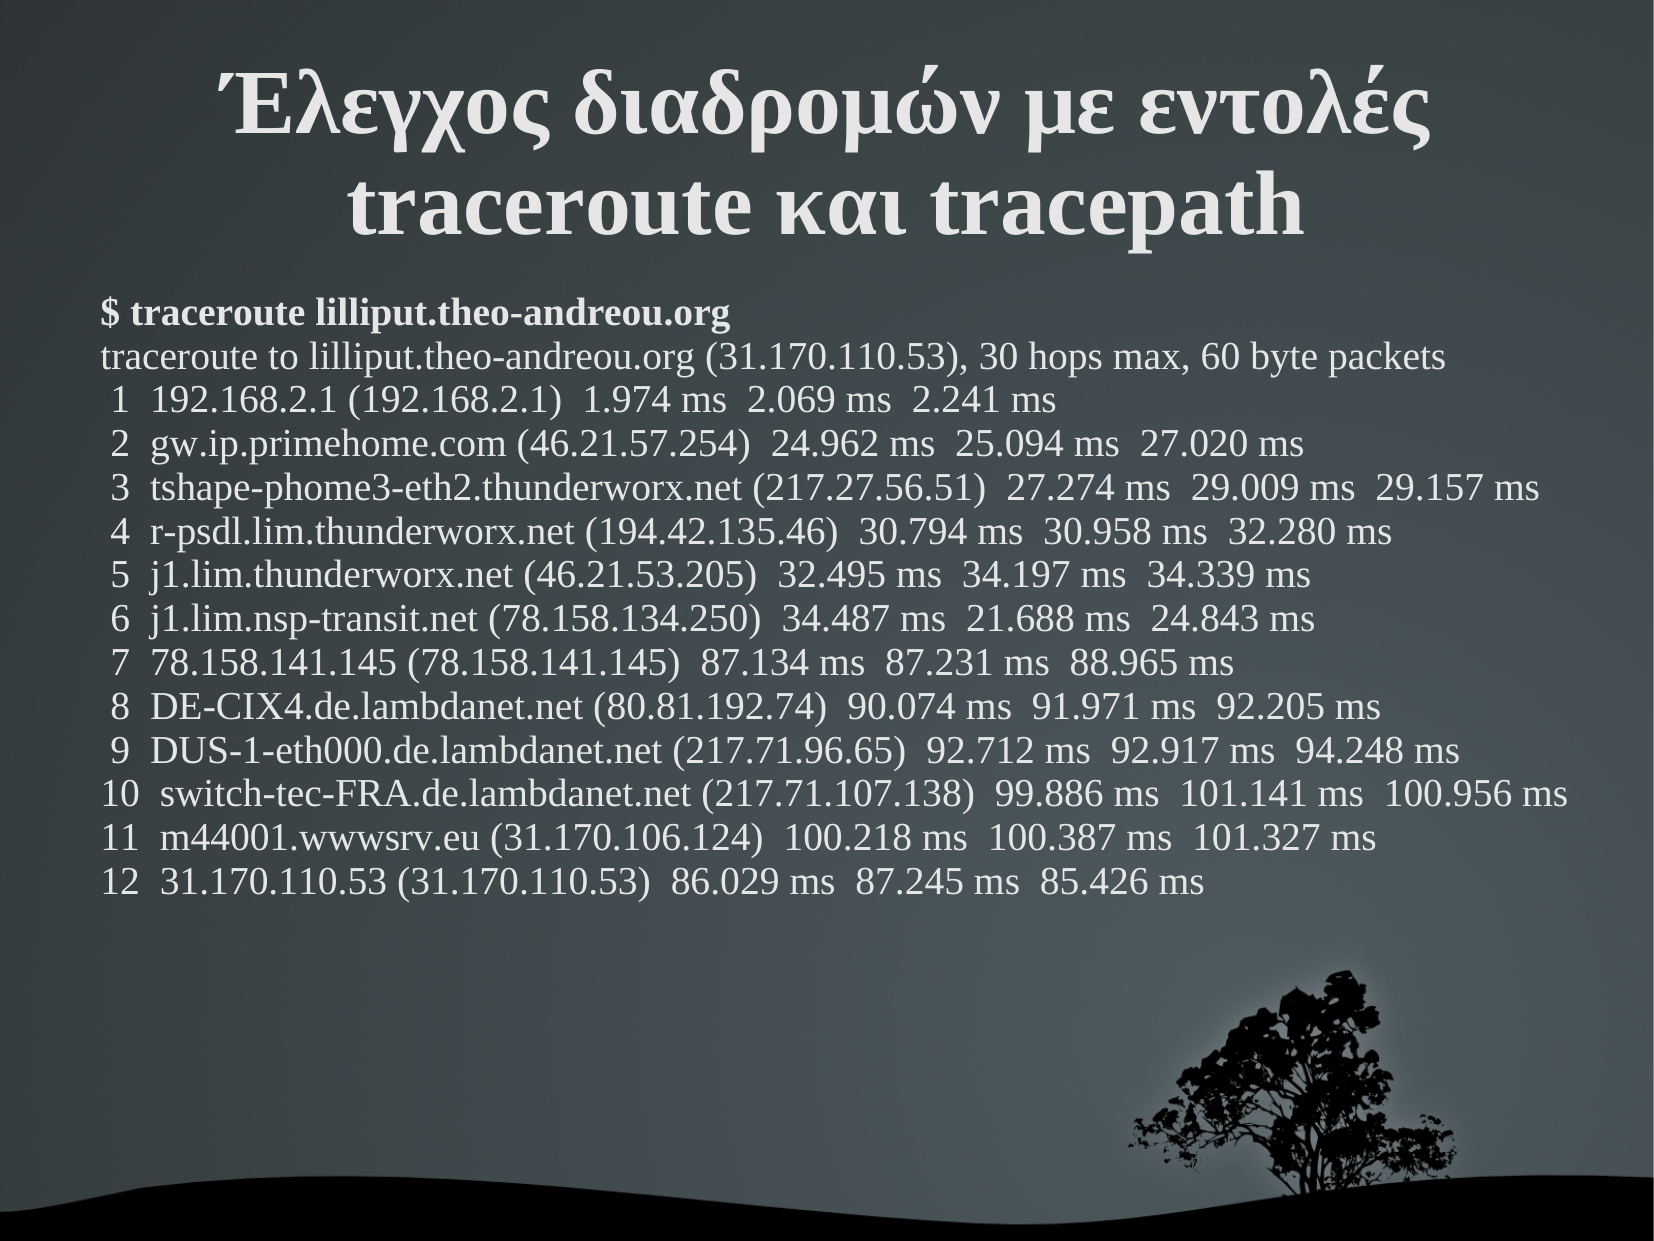

Έλεγχος διαδρομών με εντολές traceroute και tracepath
# $ traceroute lilliput.theo-andreou.org
traceroute to lilliput.theo-andreou.org (31.170.110.53), 30 hops max, 60 byte packets
 1 192.168.2.1 (192.168.2.1) 1.974 ms 2.069 ms 2.241 ms
 2 gw.ip.primehome.com (46.21.57.254) 24.962 ms 25.094 ms 27.020 ms
 3 tshape-phome3-eth2.thunderworx.net (217.27.56.51) 27.274 ms 29.009 ms 29.157 ms
 4 r-psdl.lim.thunderworx.net (194.42.135.46) 30.794 ms 30.958 ms 32.280 ms
 5 j1.lim.thunderworx.net (46.21.53.205) 32.495 ms 34.197 ms 34.339 ms
 6 j1.lim.nsp-transit.net (78.158.134.250) 34.487 ms 21.688 ms 24.843 ms
 7 78.158.141.145 (78.158.141.145) 87.134 ms 87.231 ms 88.965 ms
 8 DE-CIX4.de.lambdanet.net (80.81.192.74) 90.074 ms 91.971 ms 92.205 ms
 9 DUS-1-eth000.de.lambdanet.net (217.71.96.65) 92.712 ms 92.917 ms 94.248 ms
10 switch-tec-FRA.de.lambdanet.net (217.71.107.138) 99.886 ms 101.141 ms 100.956 ms
11 m44001.wwwsrv.eu (31.170.106.124) 100.218 ms 100.387 ms 101.327 ms
12 31.170.110.53 (31.170.110.53) 86.029 ms 87.245 ms 85.426 ms